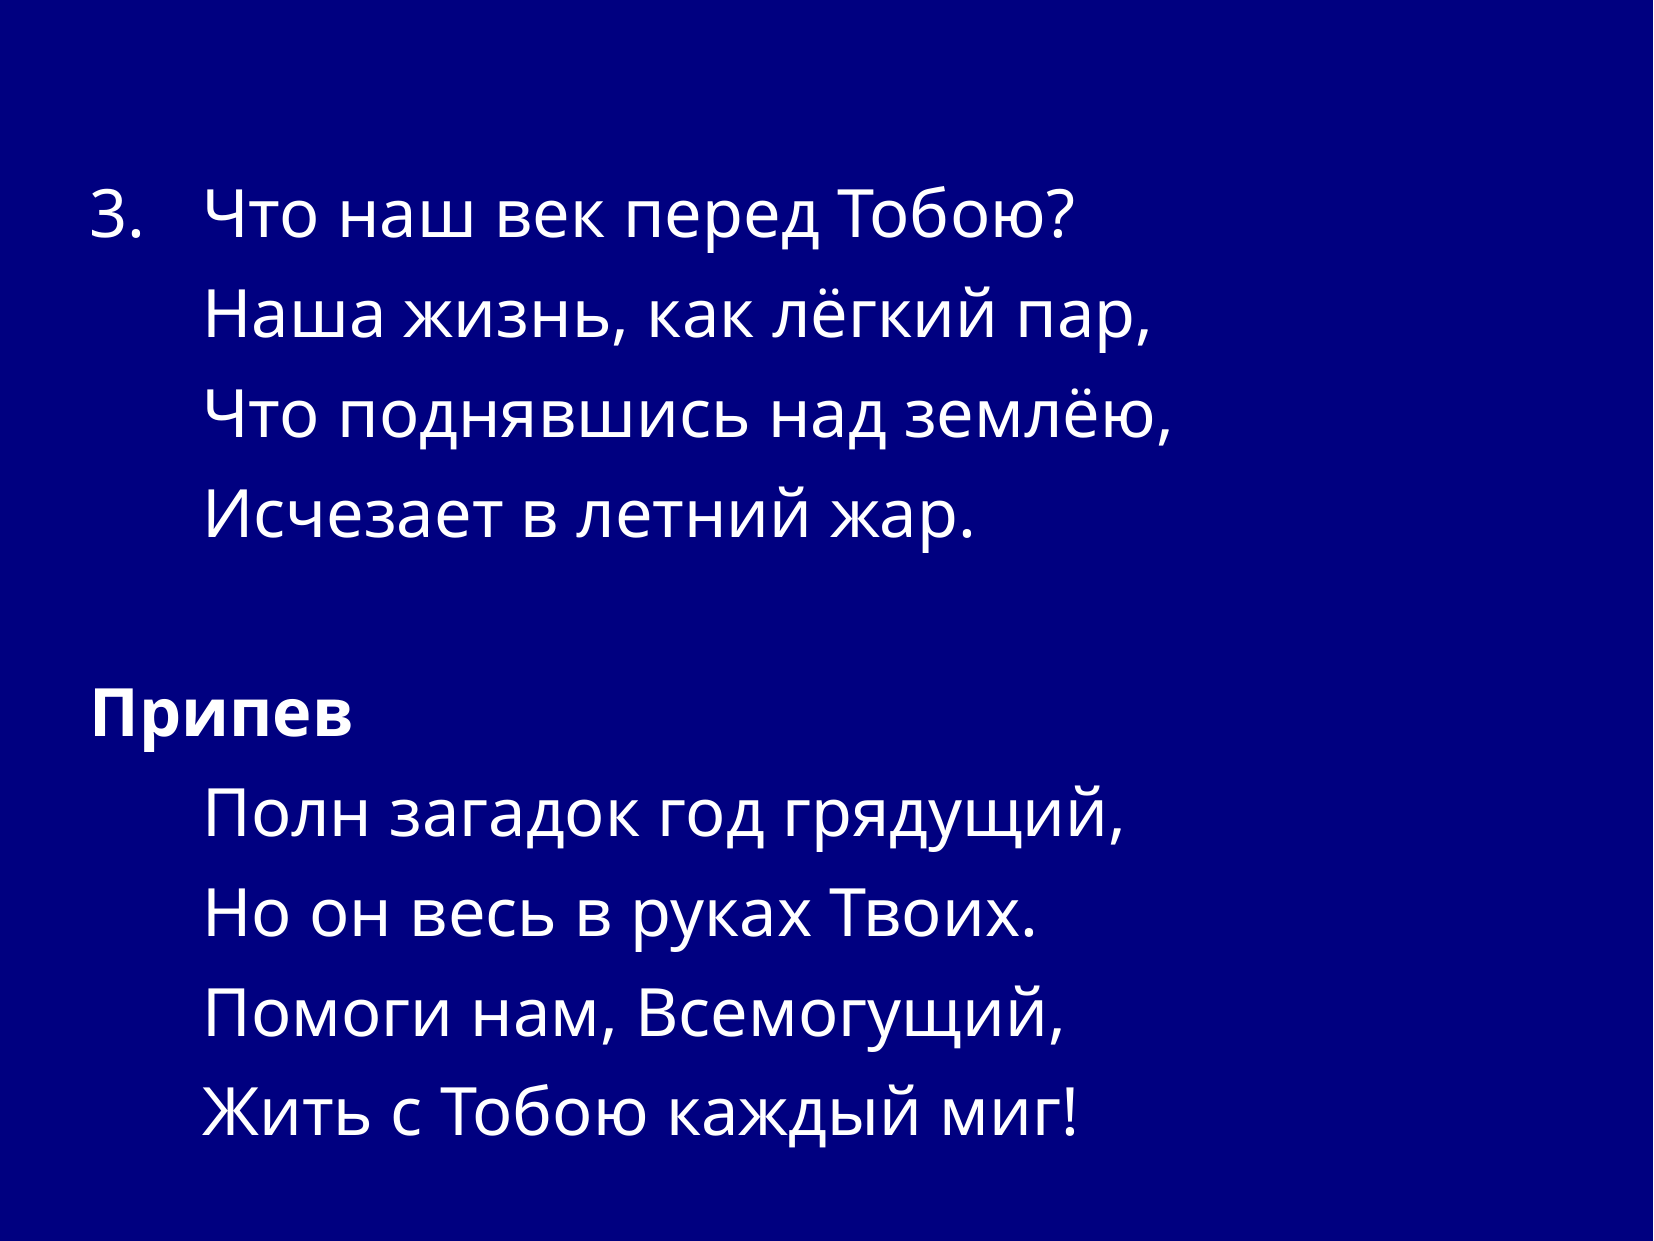

3.	Что наш век перед Тобою?
	Наша жизнь, как лёгкий пар,
	Что поднявшись над землёю,
	Исчезает в летний жар.
Припев
	Полн загадок год грядущий,
	Но он весь в руках Твоих.
	Помоги нам, Всемогущий,
	Жить с Тобою каждый миг!